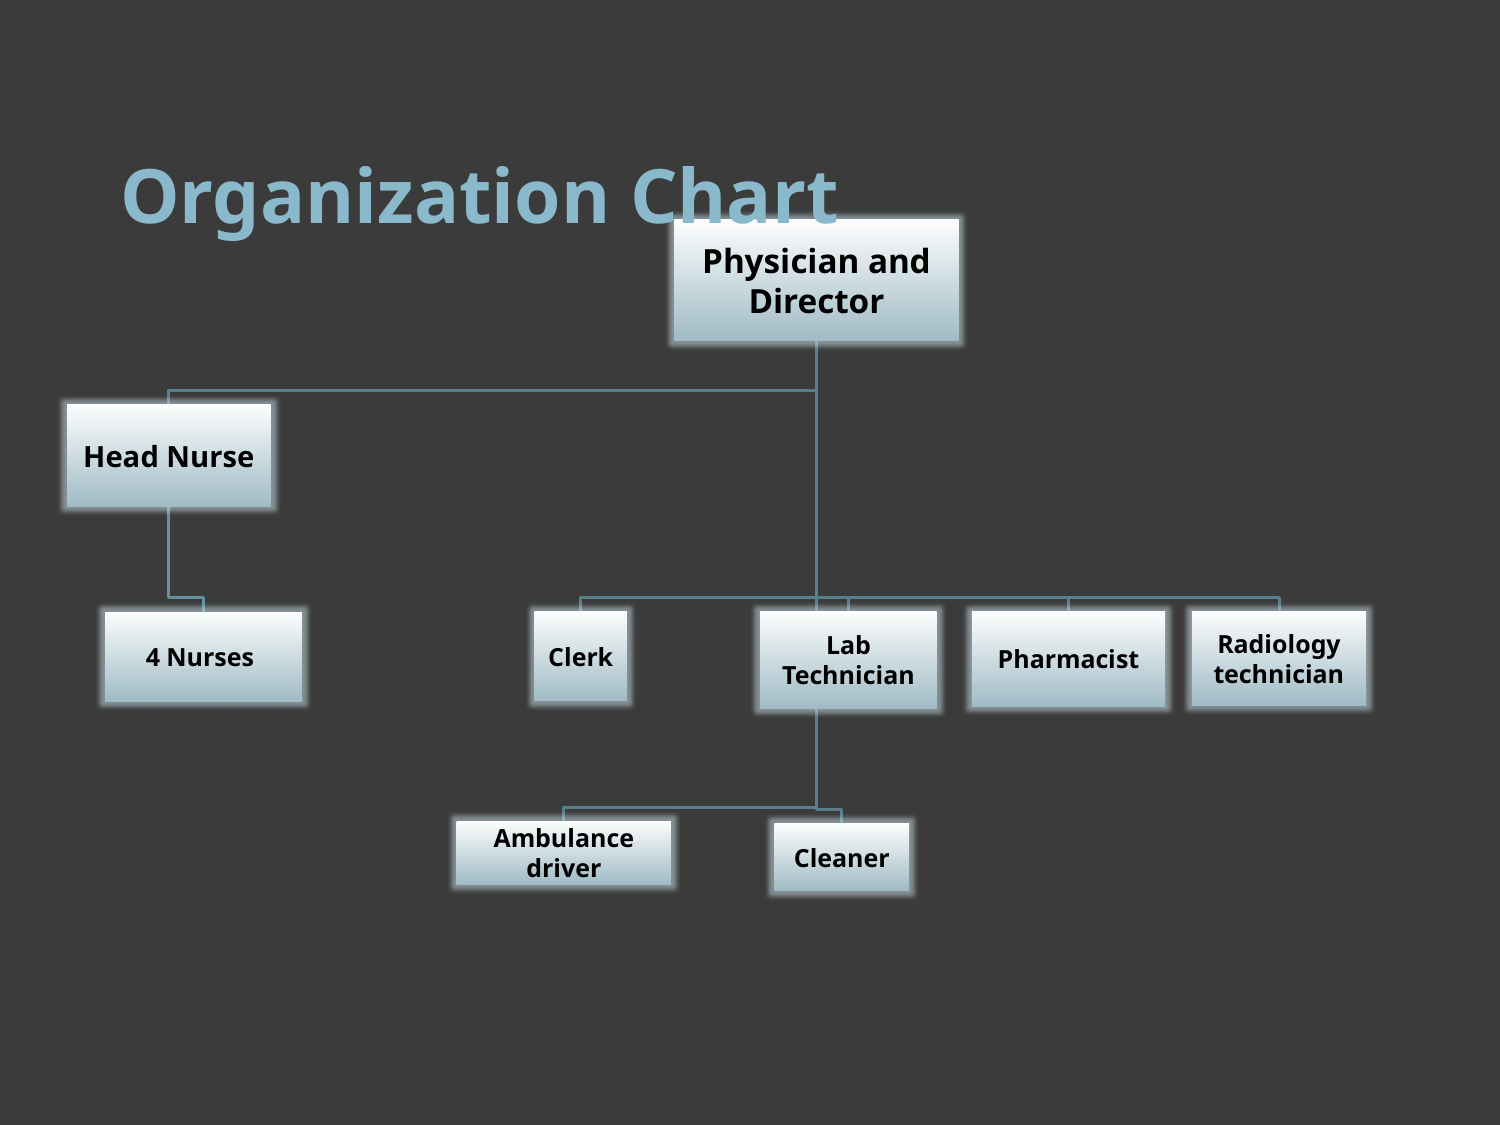

# Organization Chart
Physician and Director
Head Nurse
Clerk
Lab Technician
Pharmacist
Radiology technician
4 Nurses
Ambulance driver
Cleaner